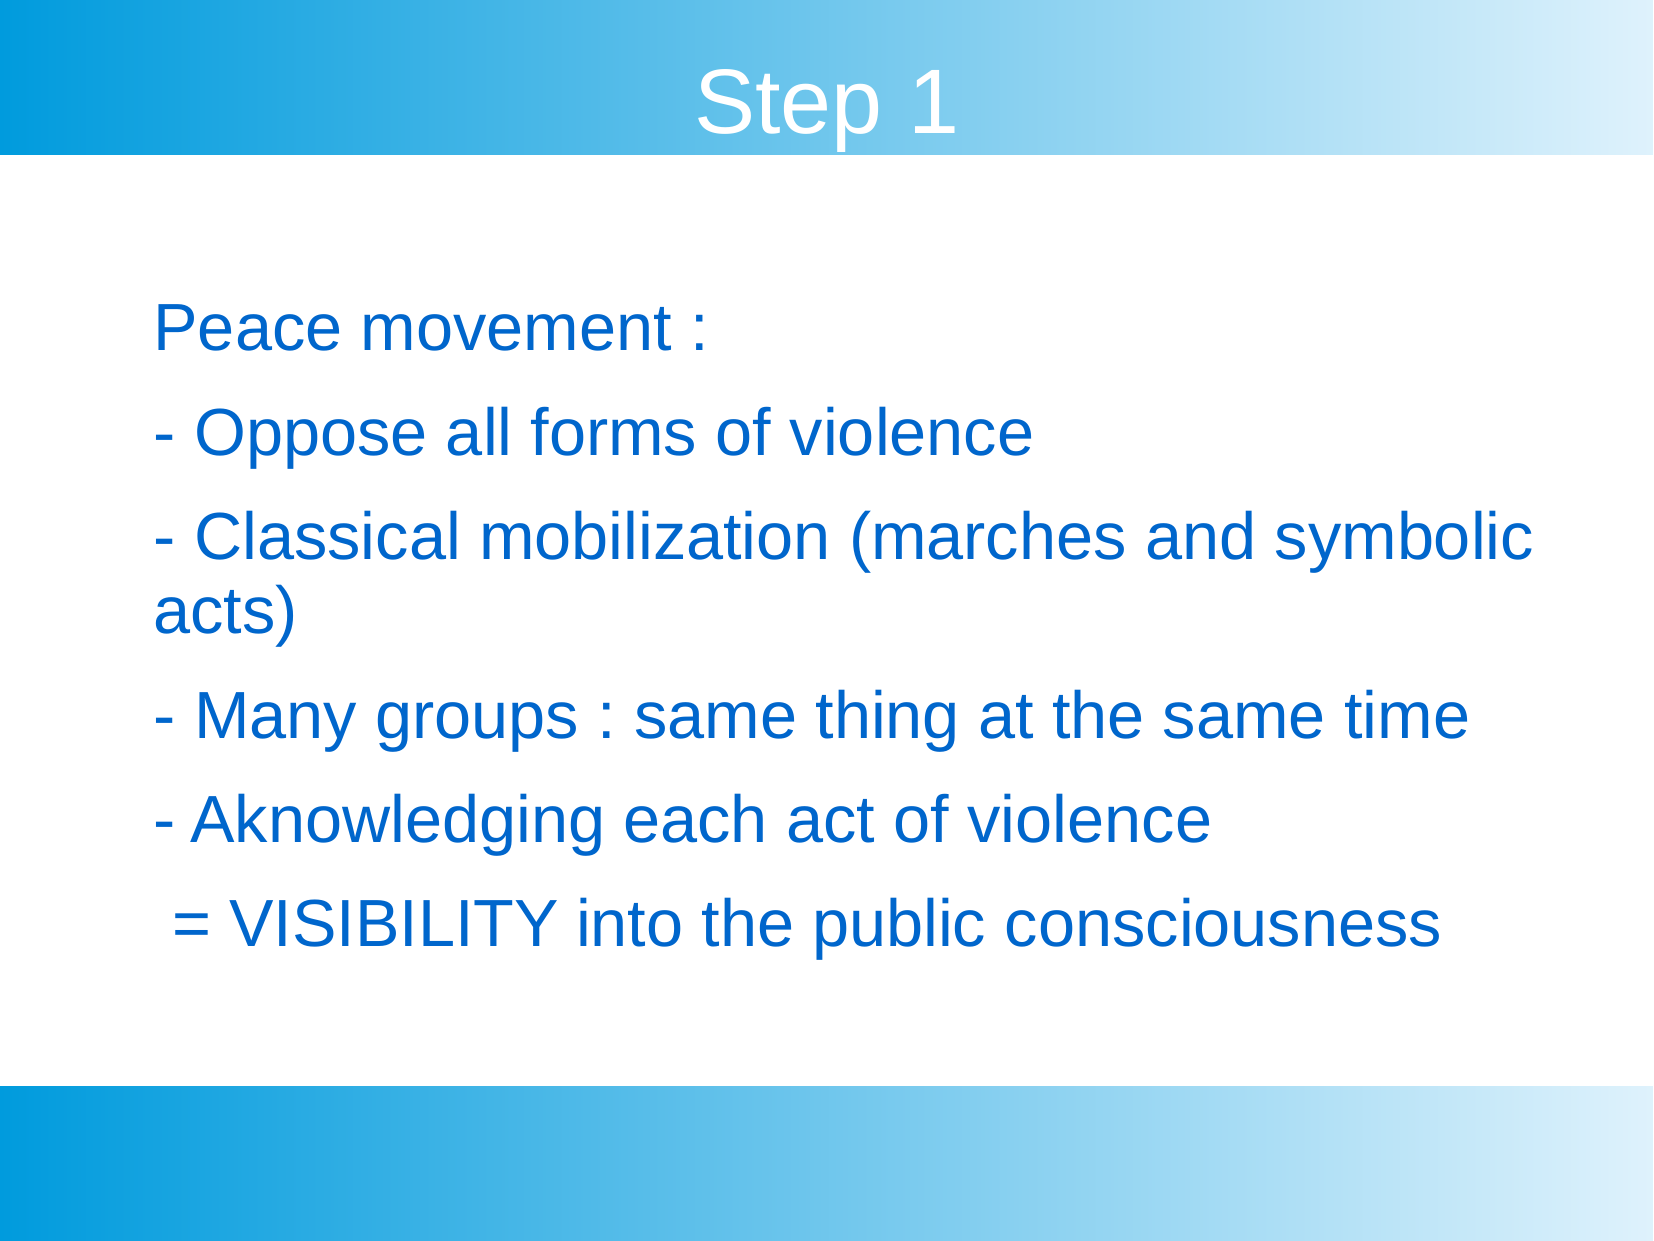

# Step 1
Peace movement :
- Oppose all forms of violence
- Classical mobilization (marches and symbolic acts)
- Many groups : same thing at the same time
- Aknowledging each act of violence
 = VISIBILITY into the public consciousness